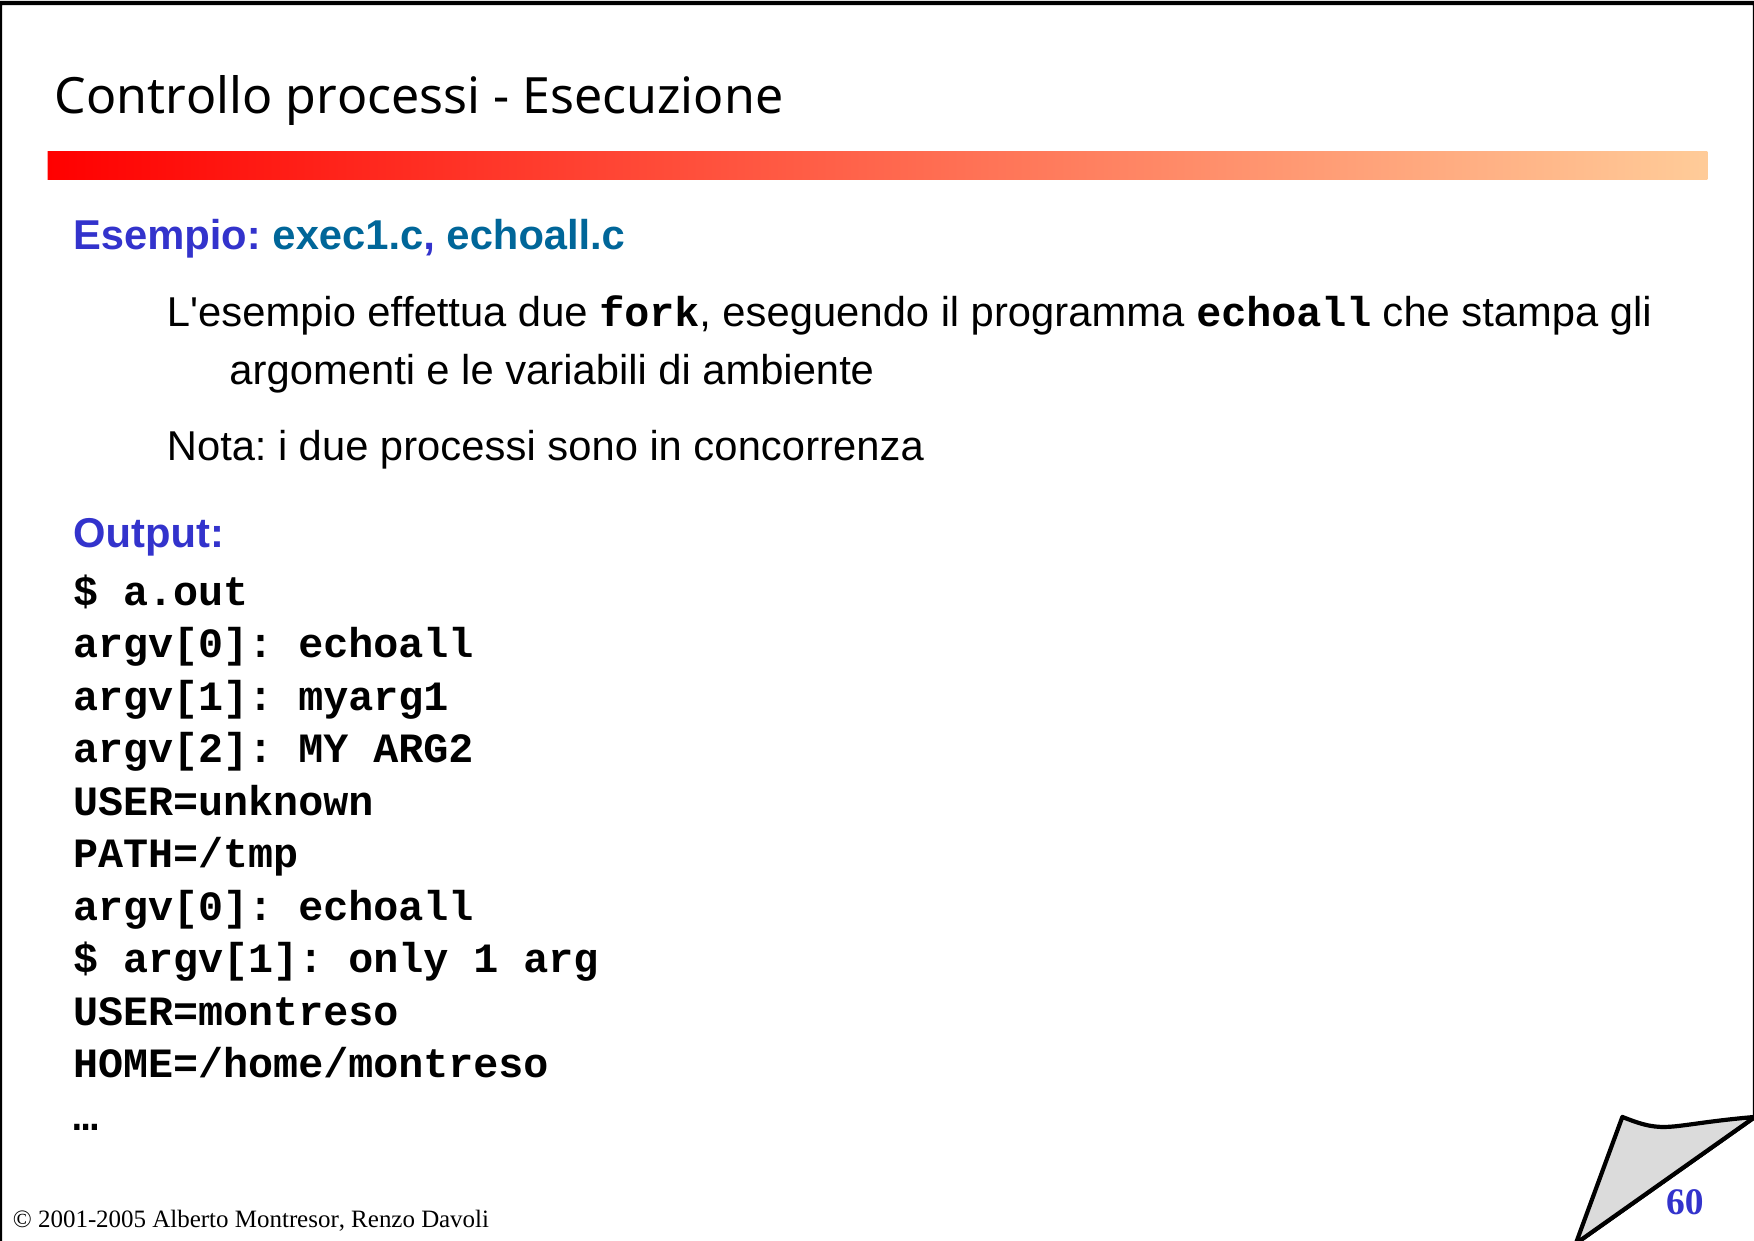

# Controllo processi - Esecuzione
Esempio: exec1.c, echoall.c
L'esempio effettua due fork, eseguendo il programma echoall che stampa gli argomenti e le variabili di ambiente
Nota: i due processi sono in concorrenza
Output:
$ a.out
argv[0]: echoall
argv[1]: myarg1
argv[2]: MY ARG2
USER=unknown
PATH=/tmp
argv[0]: echoall
$ argv[1]: only 1 arg
USER=montreso
HOME=/home/montreso
…